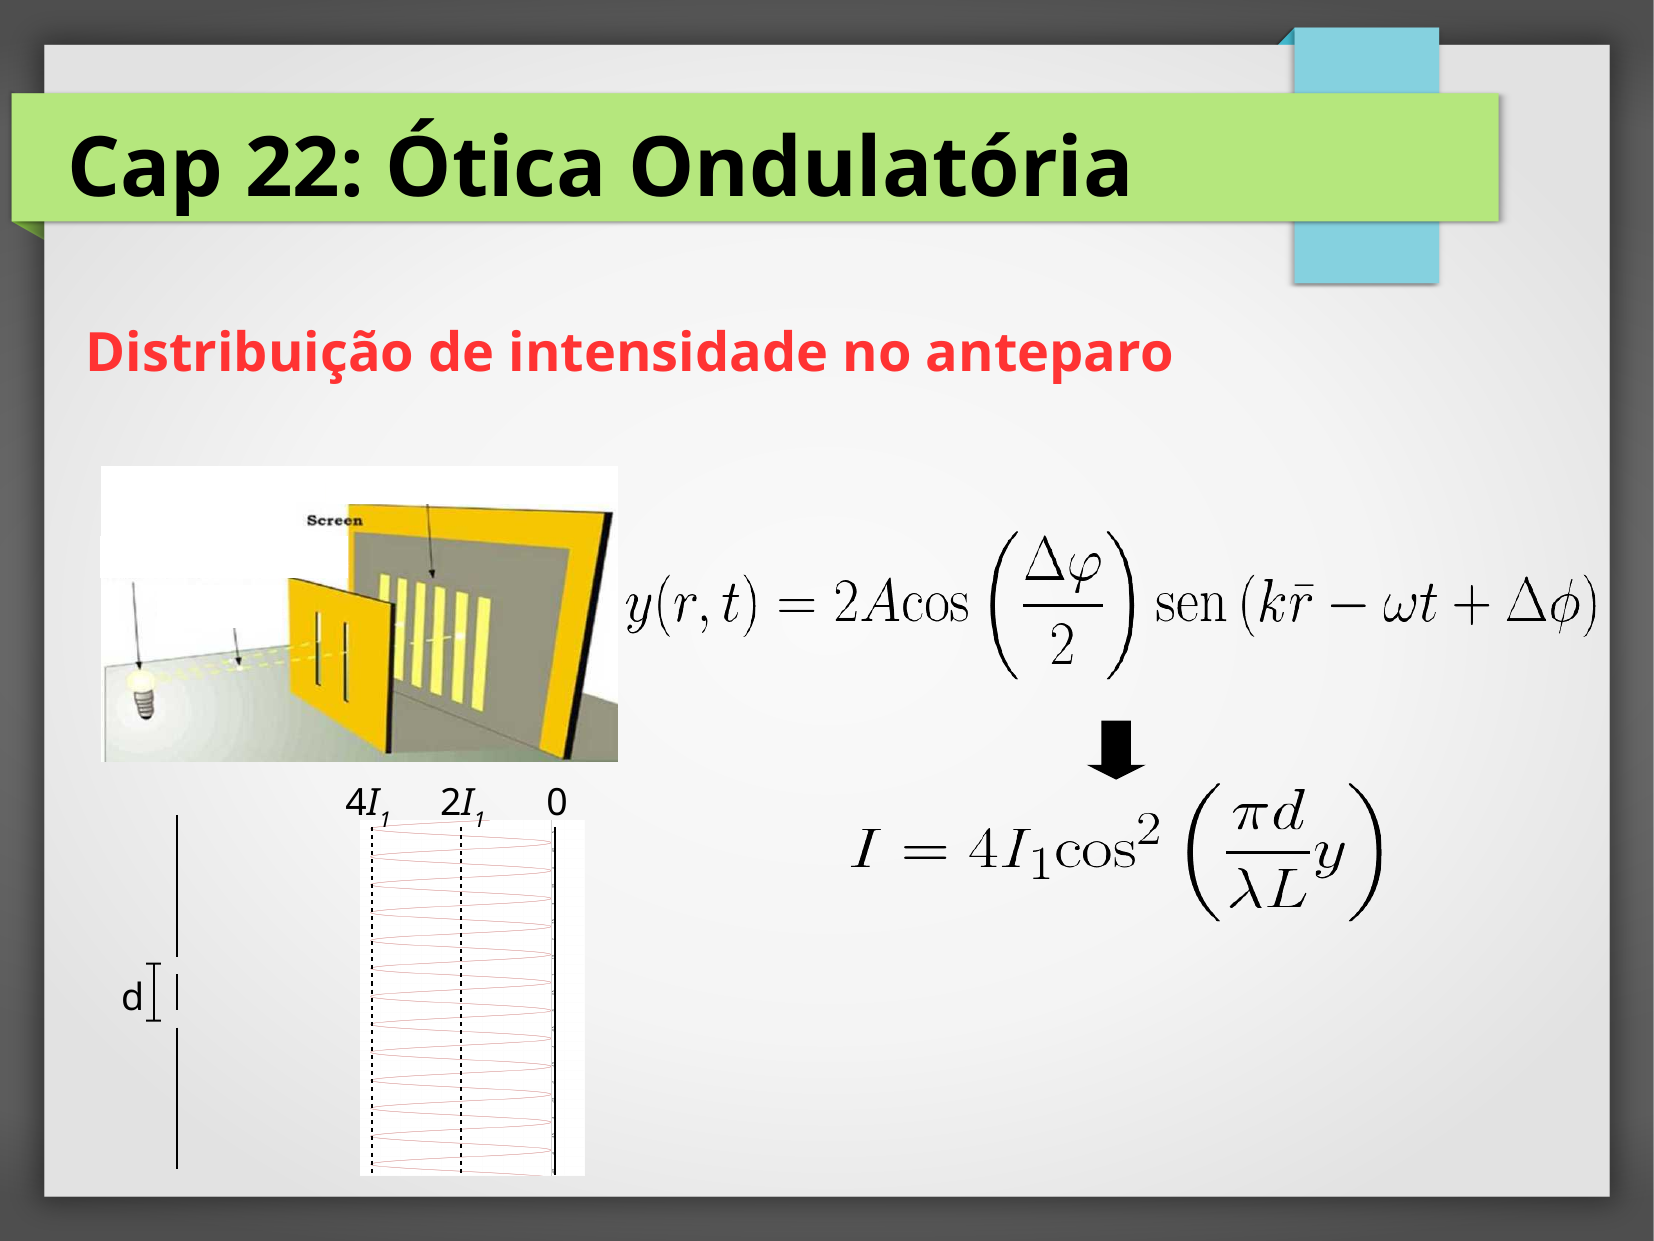

Cap 22: Ótica Ondulatória
Distribuição de intensidade no anteparo
4I1
2I1
0
d